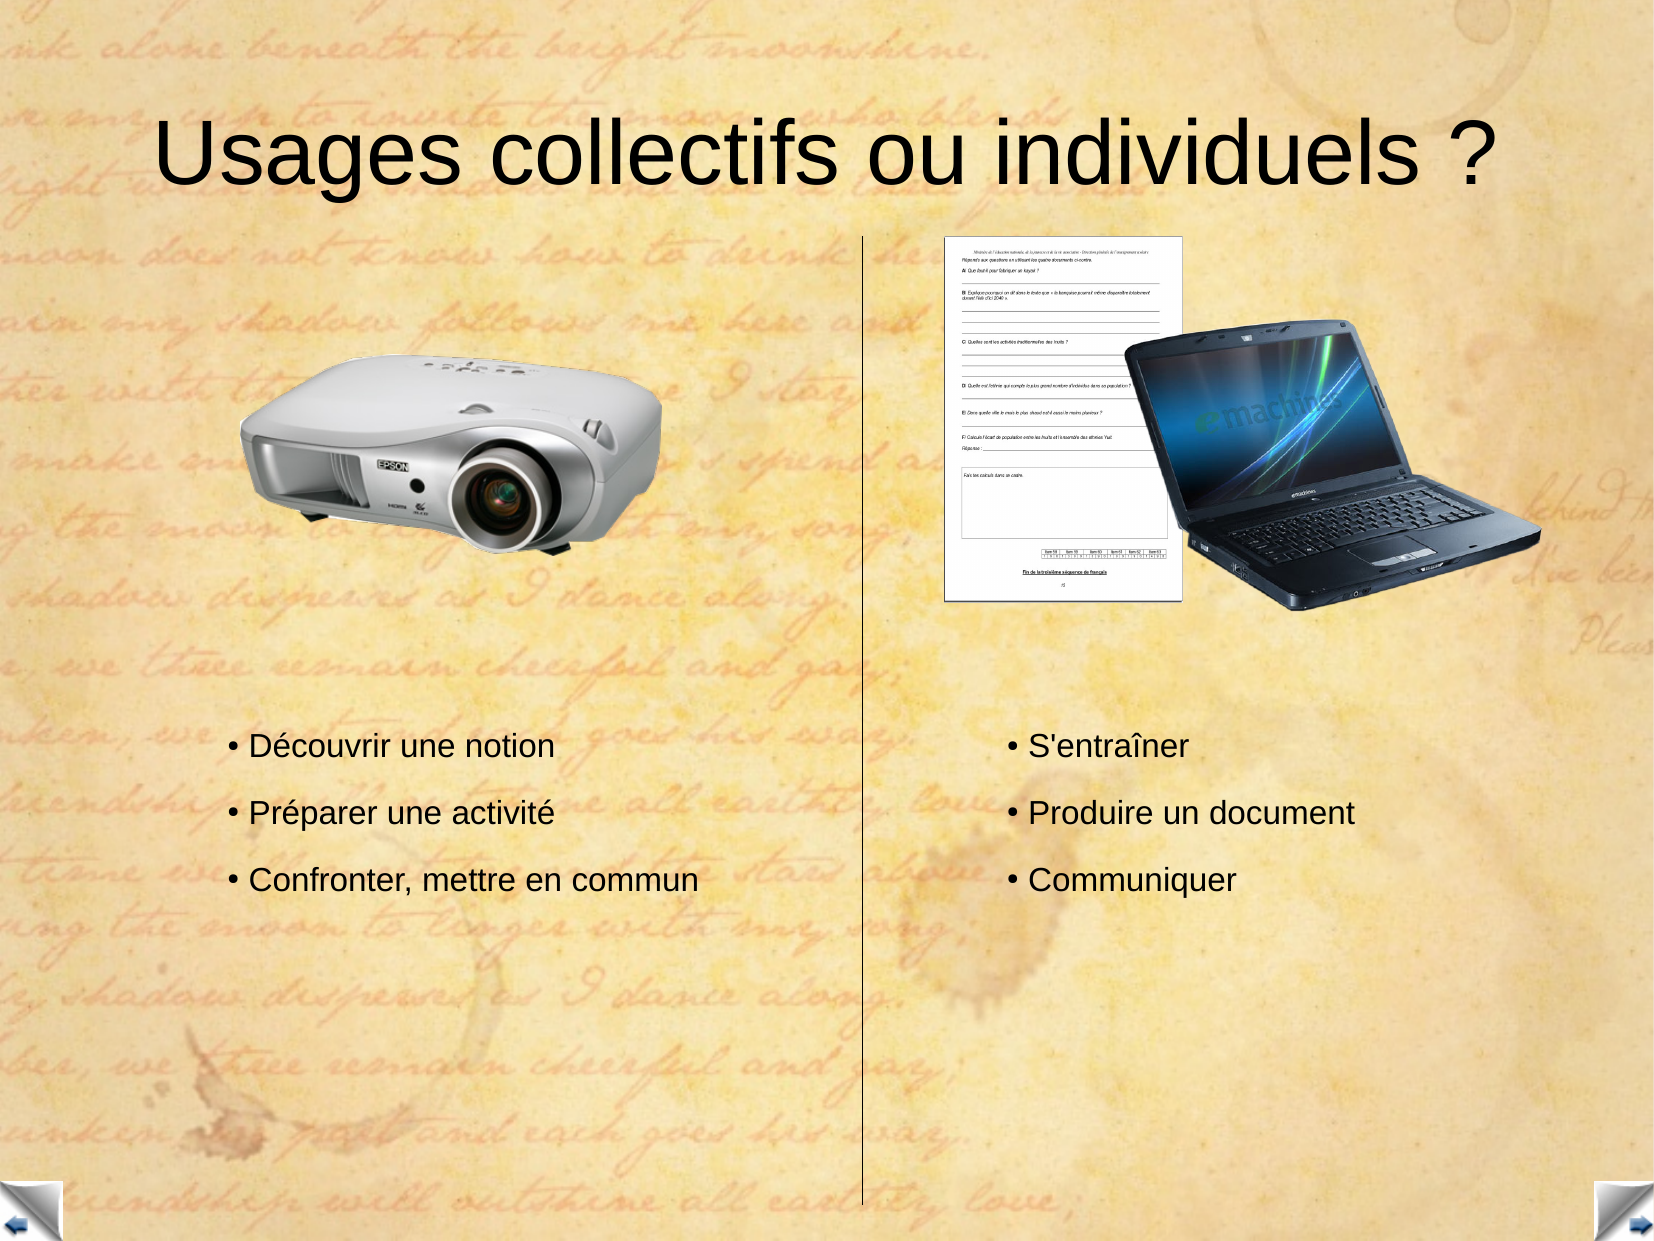

# Usages collectifs ou individuels ?
 Découvrir une notion
 Préparer une activité
 Confronter, mettre en commun
 S'entraîner
 Produire un document
 Communiquer